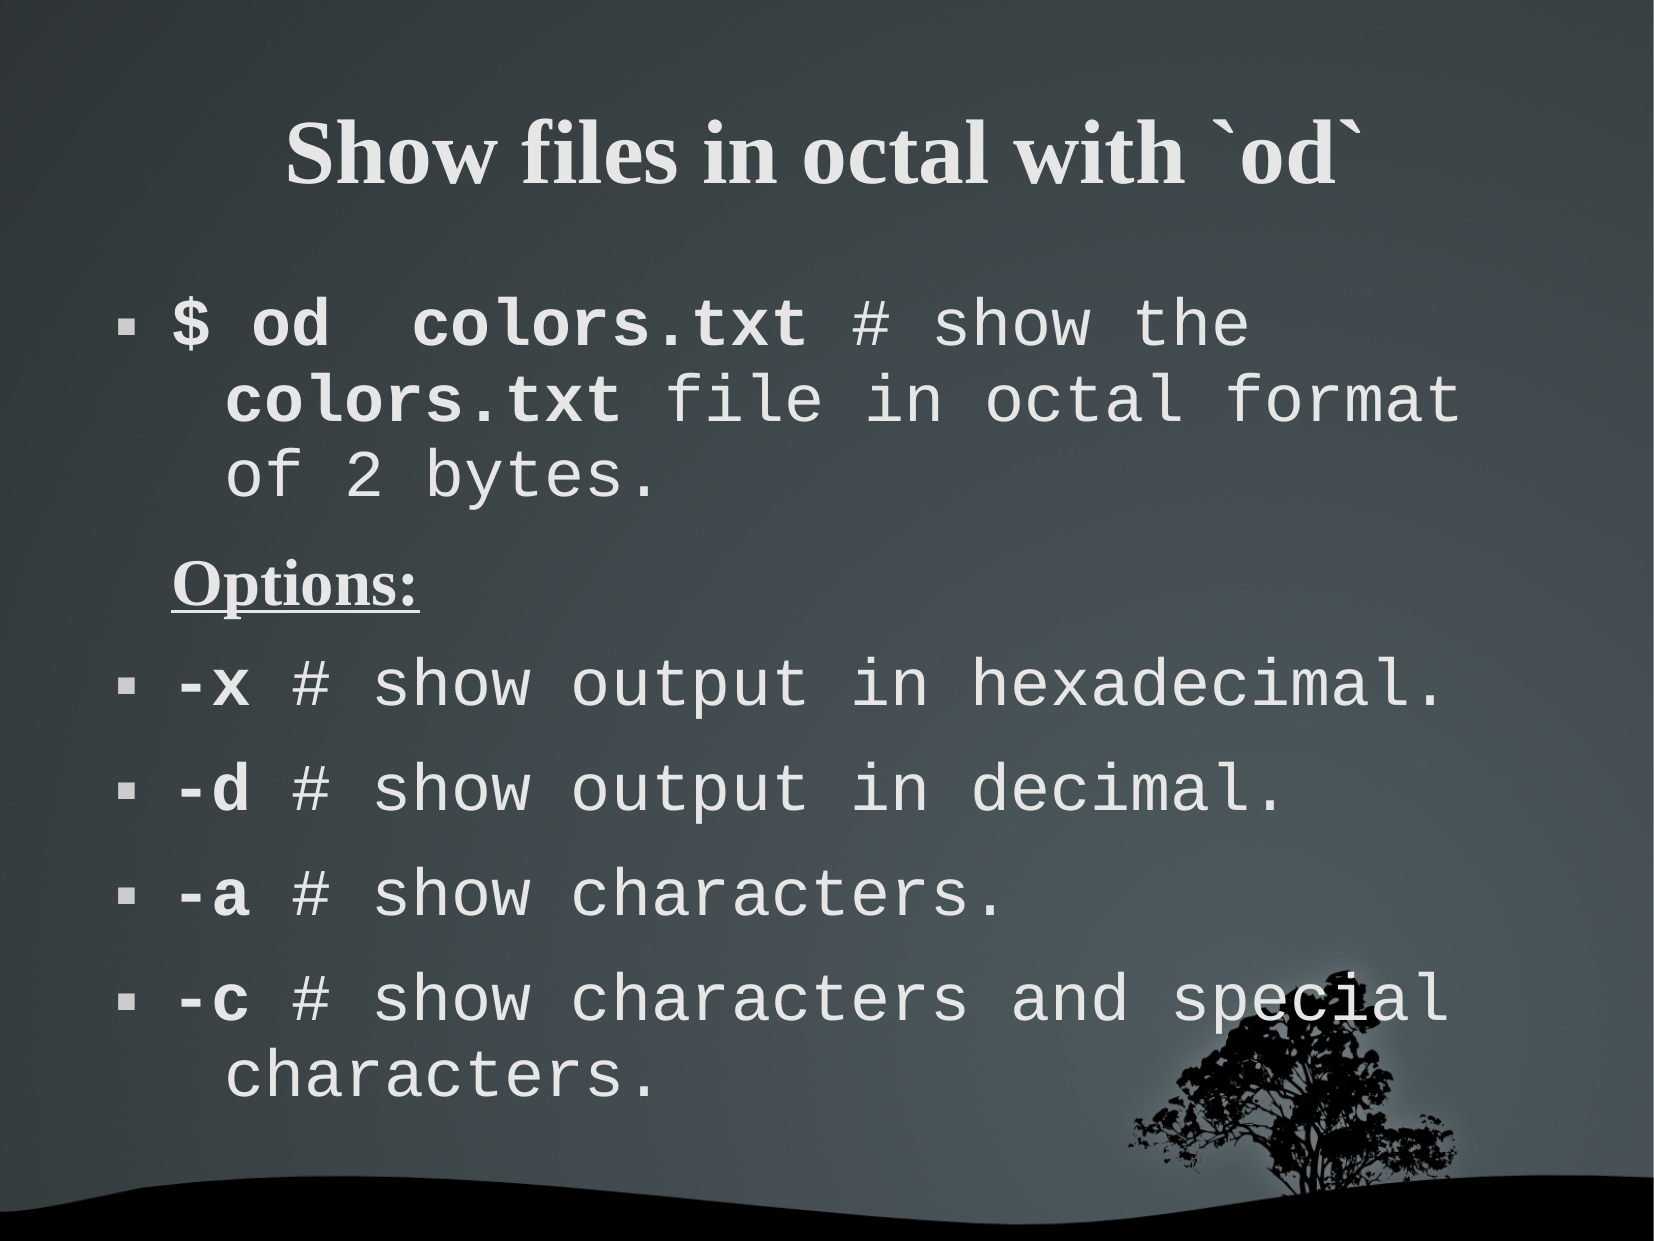

# Show files in octal with `od`
$ od colors.txt # show the colors.txt file in octal format of 2 bytes.
Options:
-x # show output in hexadecimal.
-d # show output in decimal.
-a # show characters.
-c # show characters and special characters.